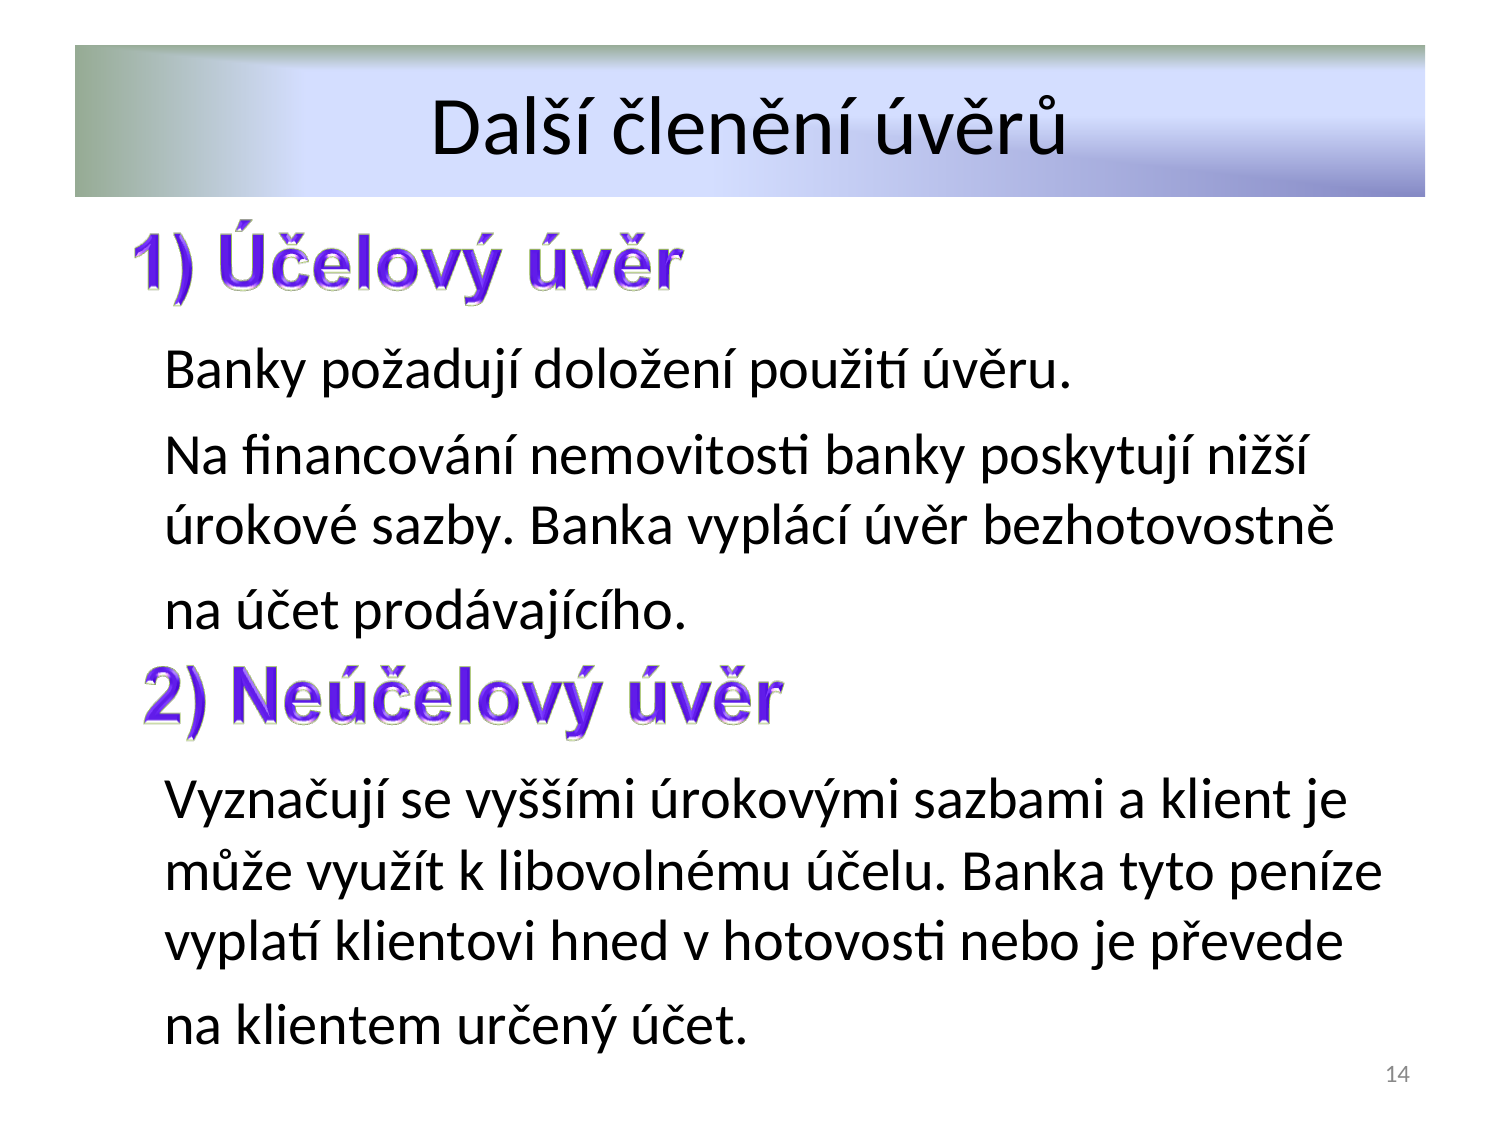

# Další členění úvěrů
	Banky požadují doložení použití úvěru.
	Na financování nemovitosti banky poskytují nižší úrokové sazby. Banka vyplácí úvěr bezhotovostně
	na účet prodávajícího.
	Vyznačují se vyššími úrokovými sazbami a klient je může využít k libovolnému účelu. Banka tyto peníze vyplatí klientovi hned v hotovosti nebo je převede
	na klientem určený účet.